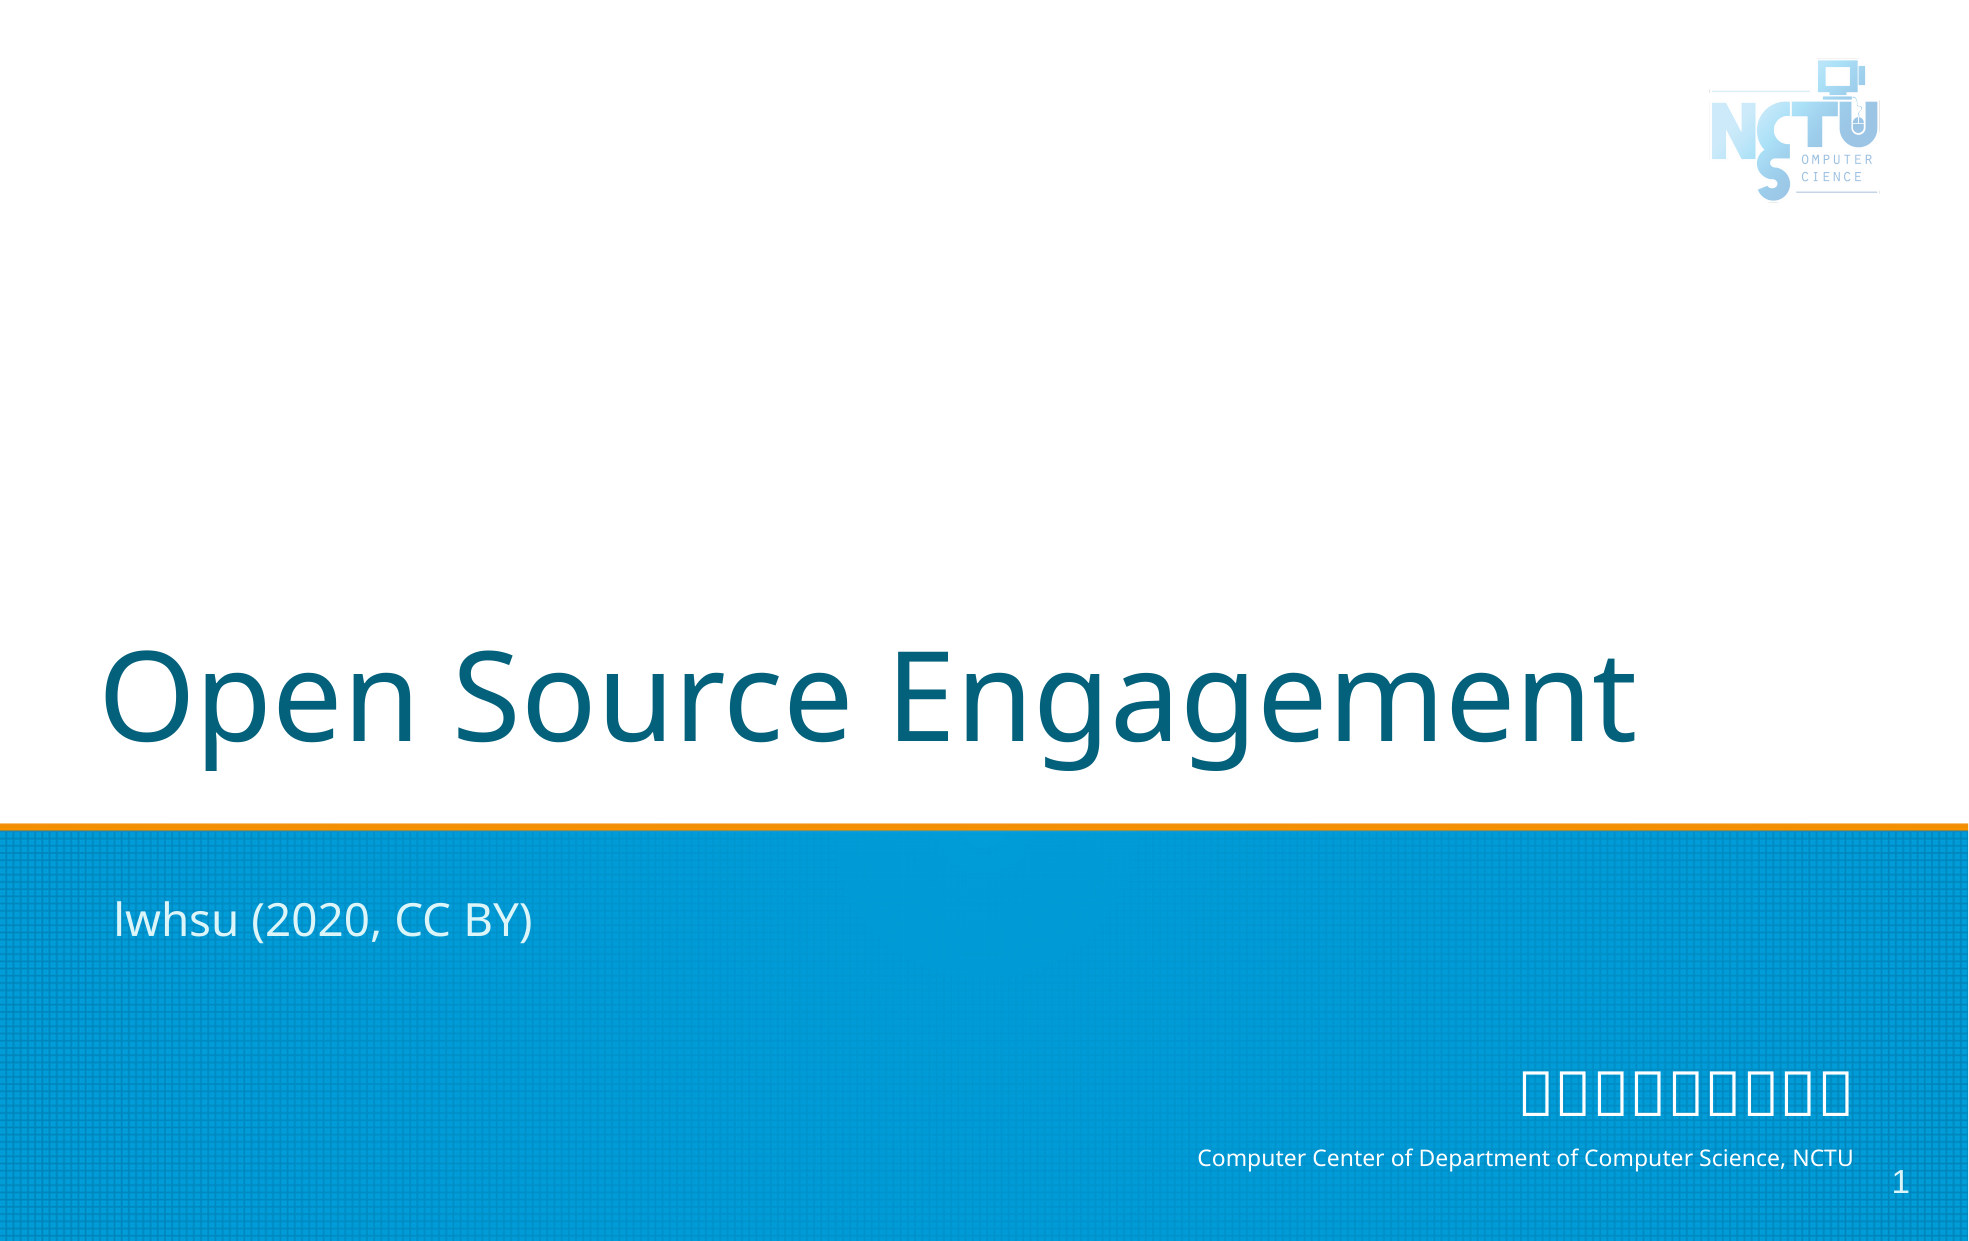

# Open Source Engagement
lwhsu (2020, CC BY)